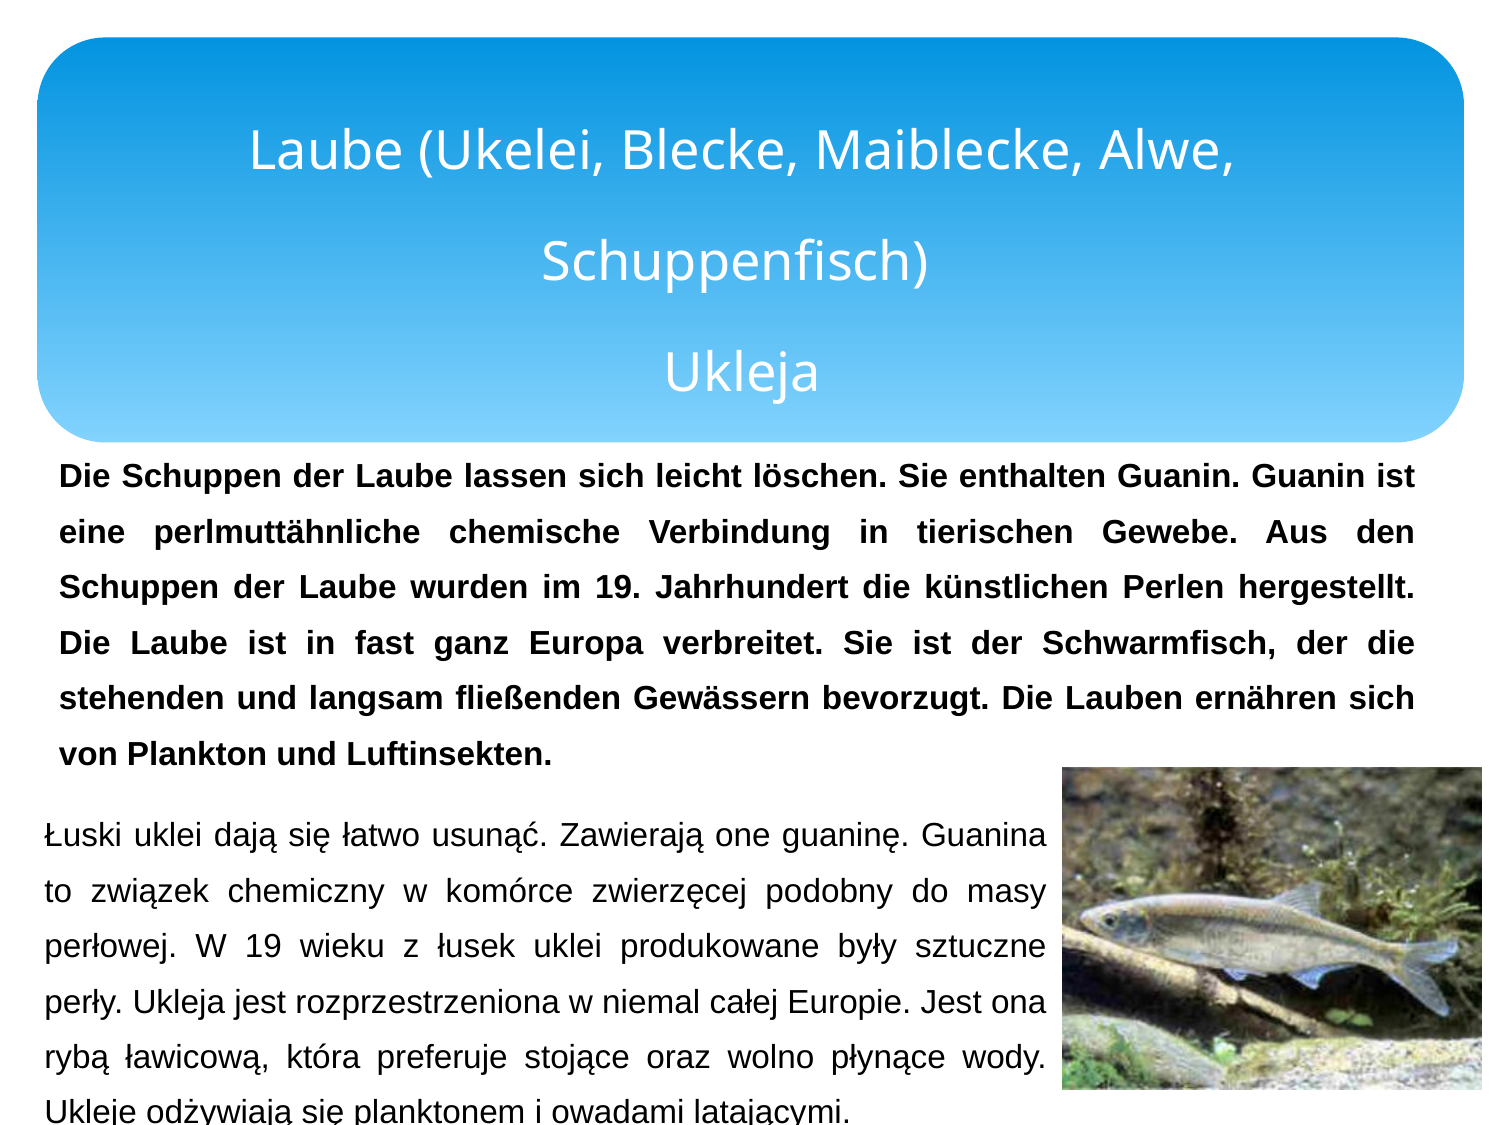

# Laube (Ukelei, Blecke, Maiblecke, Alwe, Schuppenfisch) Ukleja
Die Schuppen der Laube lassen sich leicht löschen. Sie enthalten Guanin. Guanin ist eine perlmuttähnliche chemische Verbindung in tierischen Gewebe. Aus den Schuppen der Laube wurden im 19. Jahrhundert die künstlichen Perlen hergestellt. Die Laube ist in fast ganz Europa verbreitet. Sie ist der Schwarmfisch, der die stehenden und langsam fließenden Gewässern bevorzugt. Die Lauben ernähren sich von Plankton und Luftinsekten.
Łuski uklei dają się łatwo usunąć. Zawierają one guaninę. Guanina to związek chemiczny w komórce zwierzęcej podobny do masy perłowej. W 19 wieku z łusek uklei produkowane były sztuczne perły. Ukleja jest rozprzestrzeniona w niemal całej Europie. Jest ona rybą ławicową, która preferuje stojące oraz wolno płynące wody. Ukleje odżywiają się planktonem i owadami latającymi.